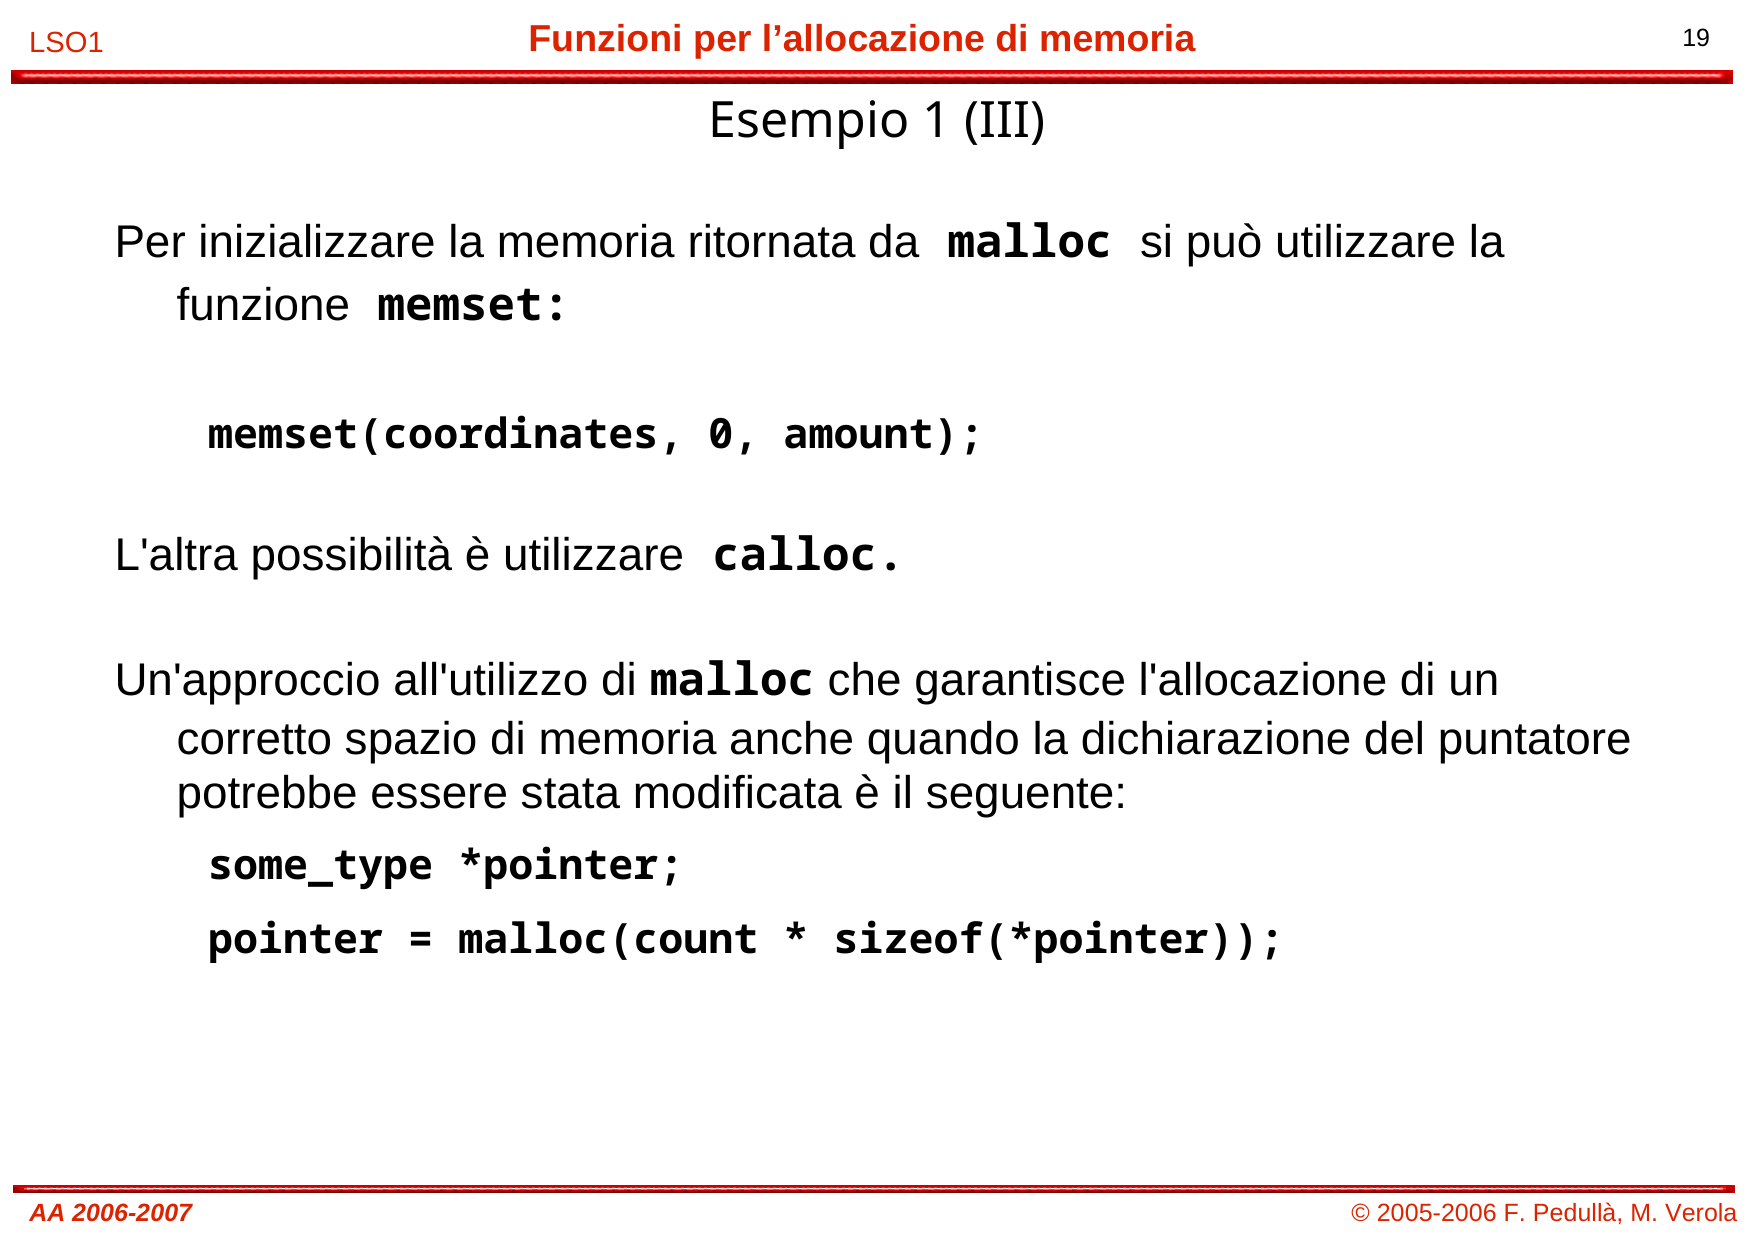

# Esempio 1 (III)
Per inizializzare la memoria ritornata da malloc si può utilizzare la funzione memset:
memset(coordinates, 0, amount);
L'altra possibilità è utilizzare calloc.
Un'approccio all'utilizzo di malloc che garantisce l'allocazione di un corretto spazio di memoria anche quando la dichiarazione del puntatore potrebbe essere stata modificata è il seguente:
some_type *pointer;
pointer = malloc(count * sizeof(*pointer));